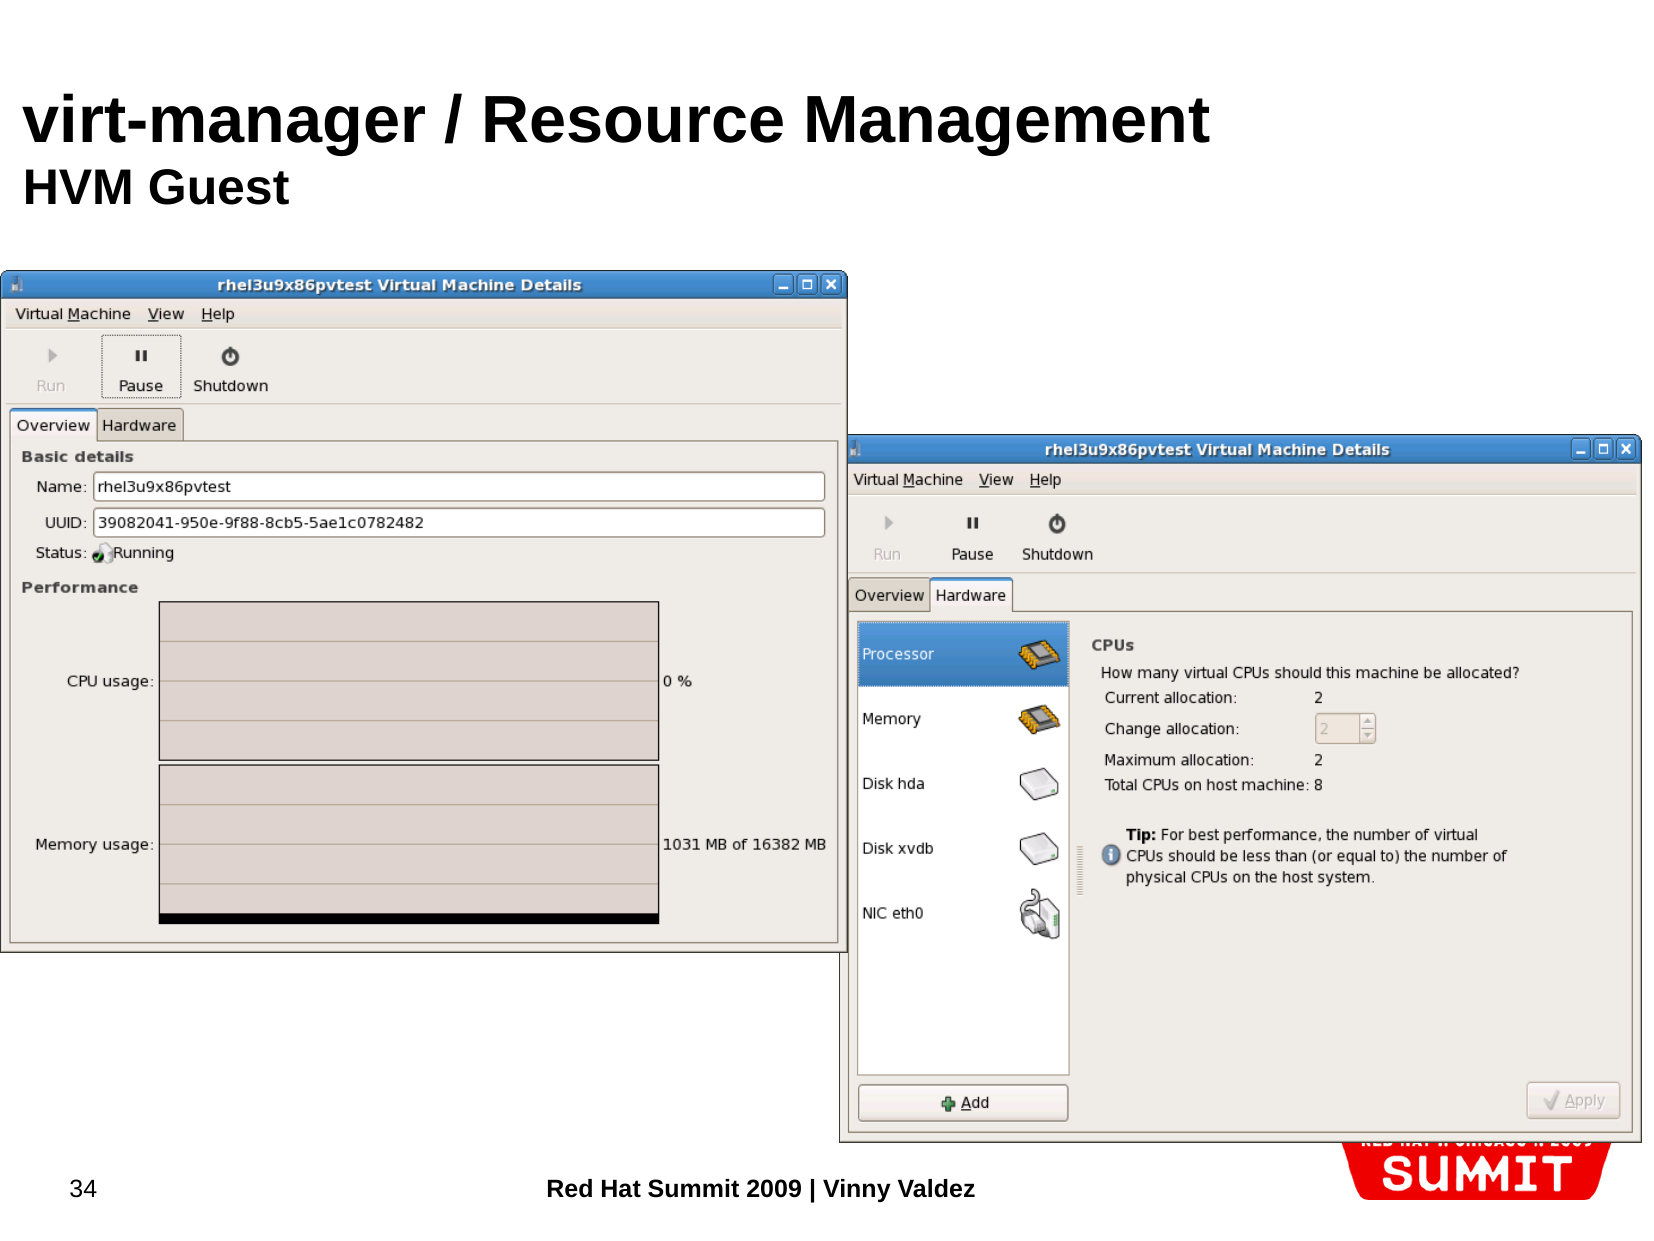

# virt-manager / Resource Management HVM Guest